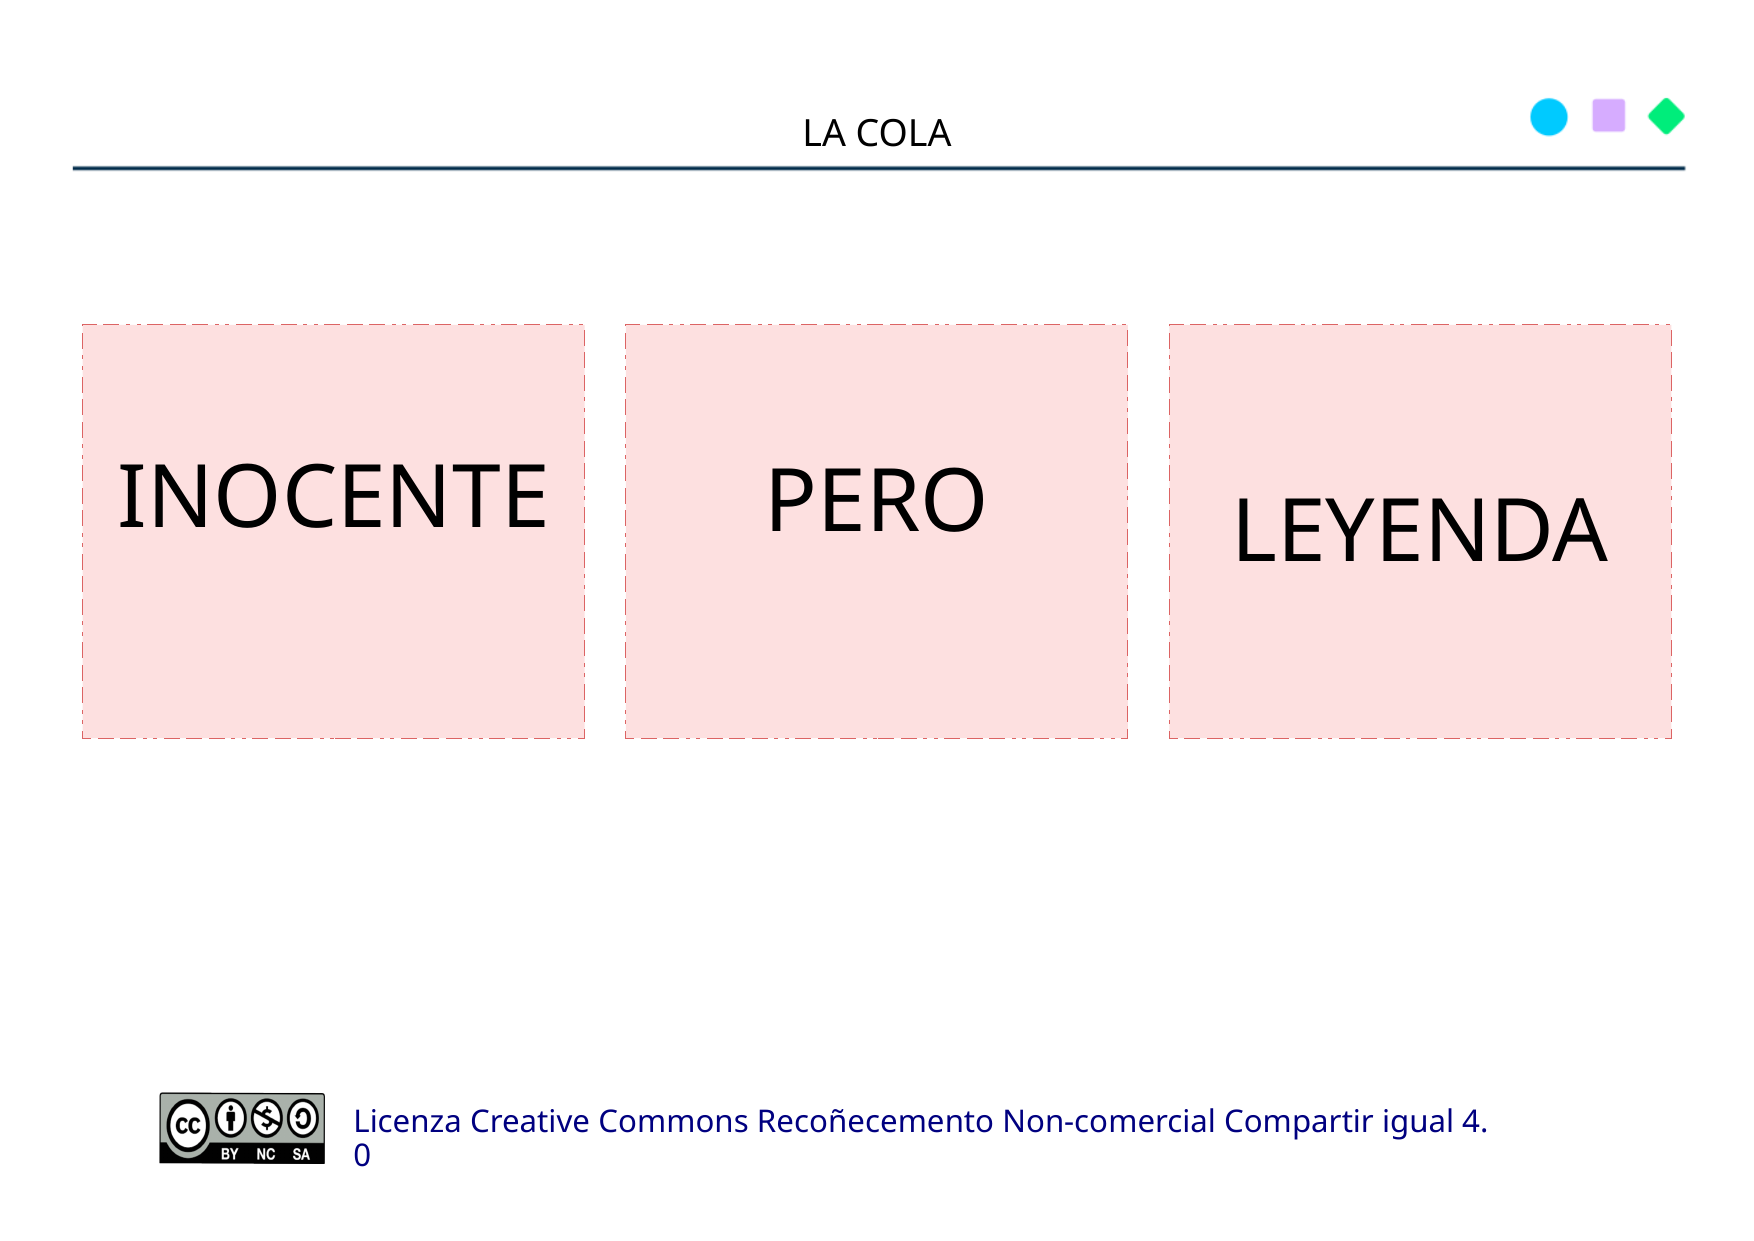

LA COLA
INOCENTE
PERO
LEYENDA
Licenza Creative Commons Recoñecemento Non-comercial Compartir igual 4.0